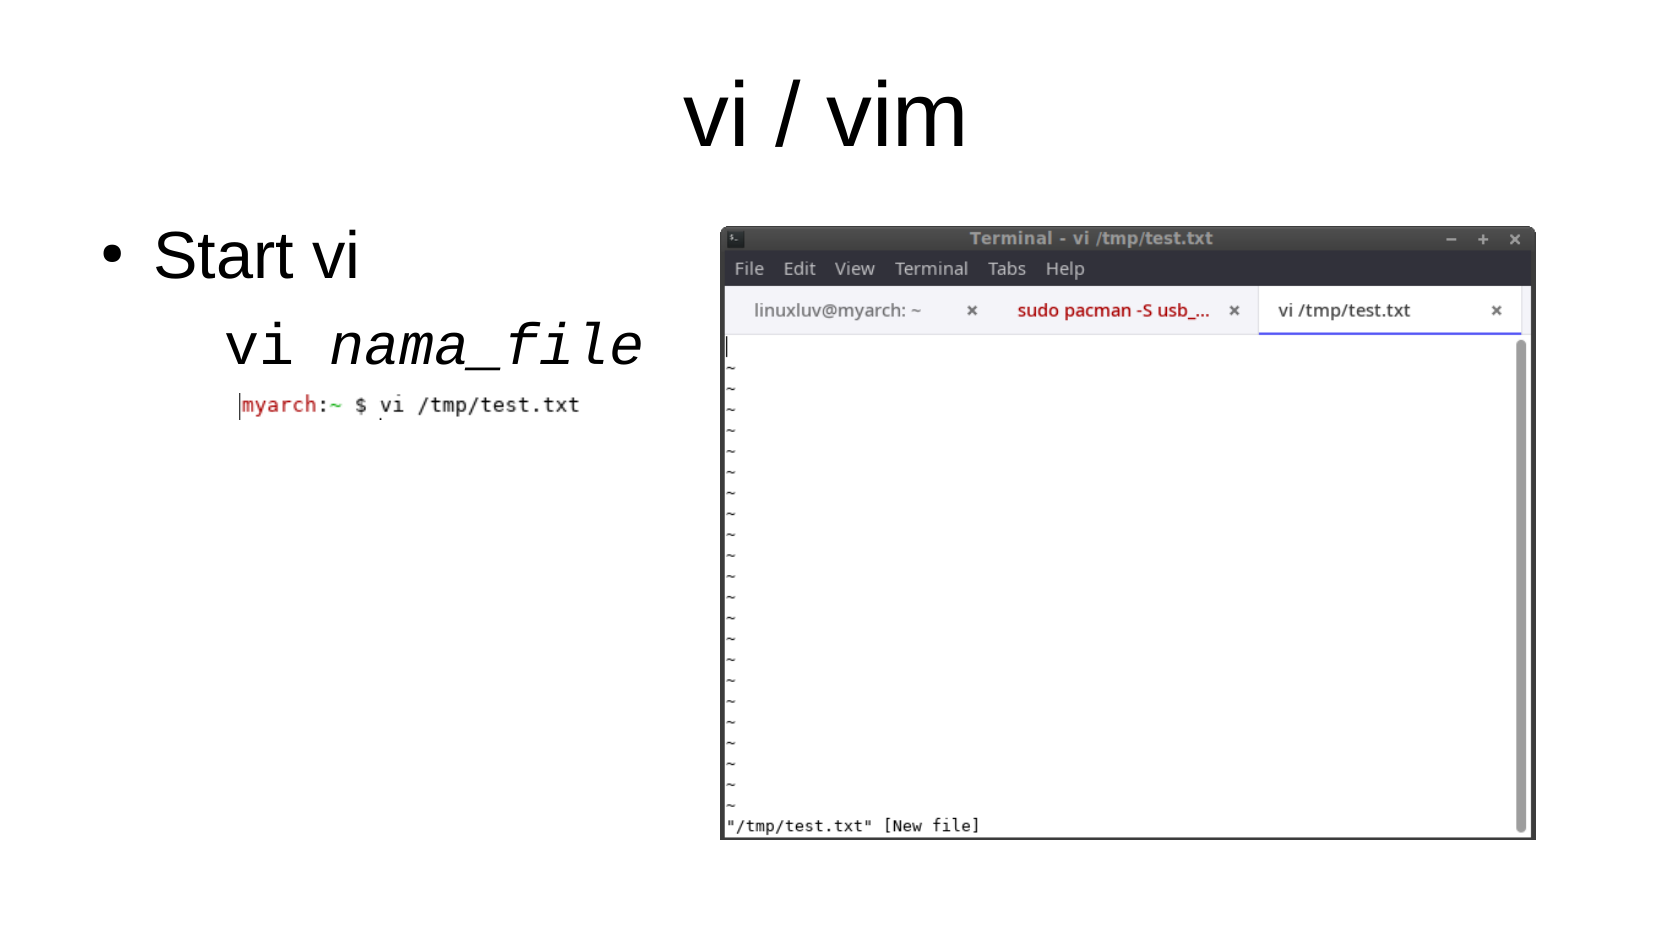

# vi / vim
Start vi
vi nama_file